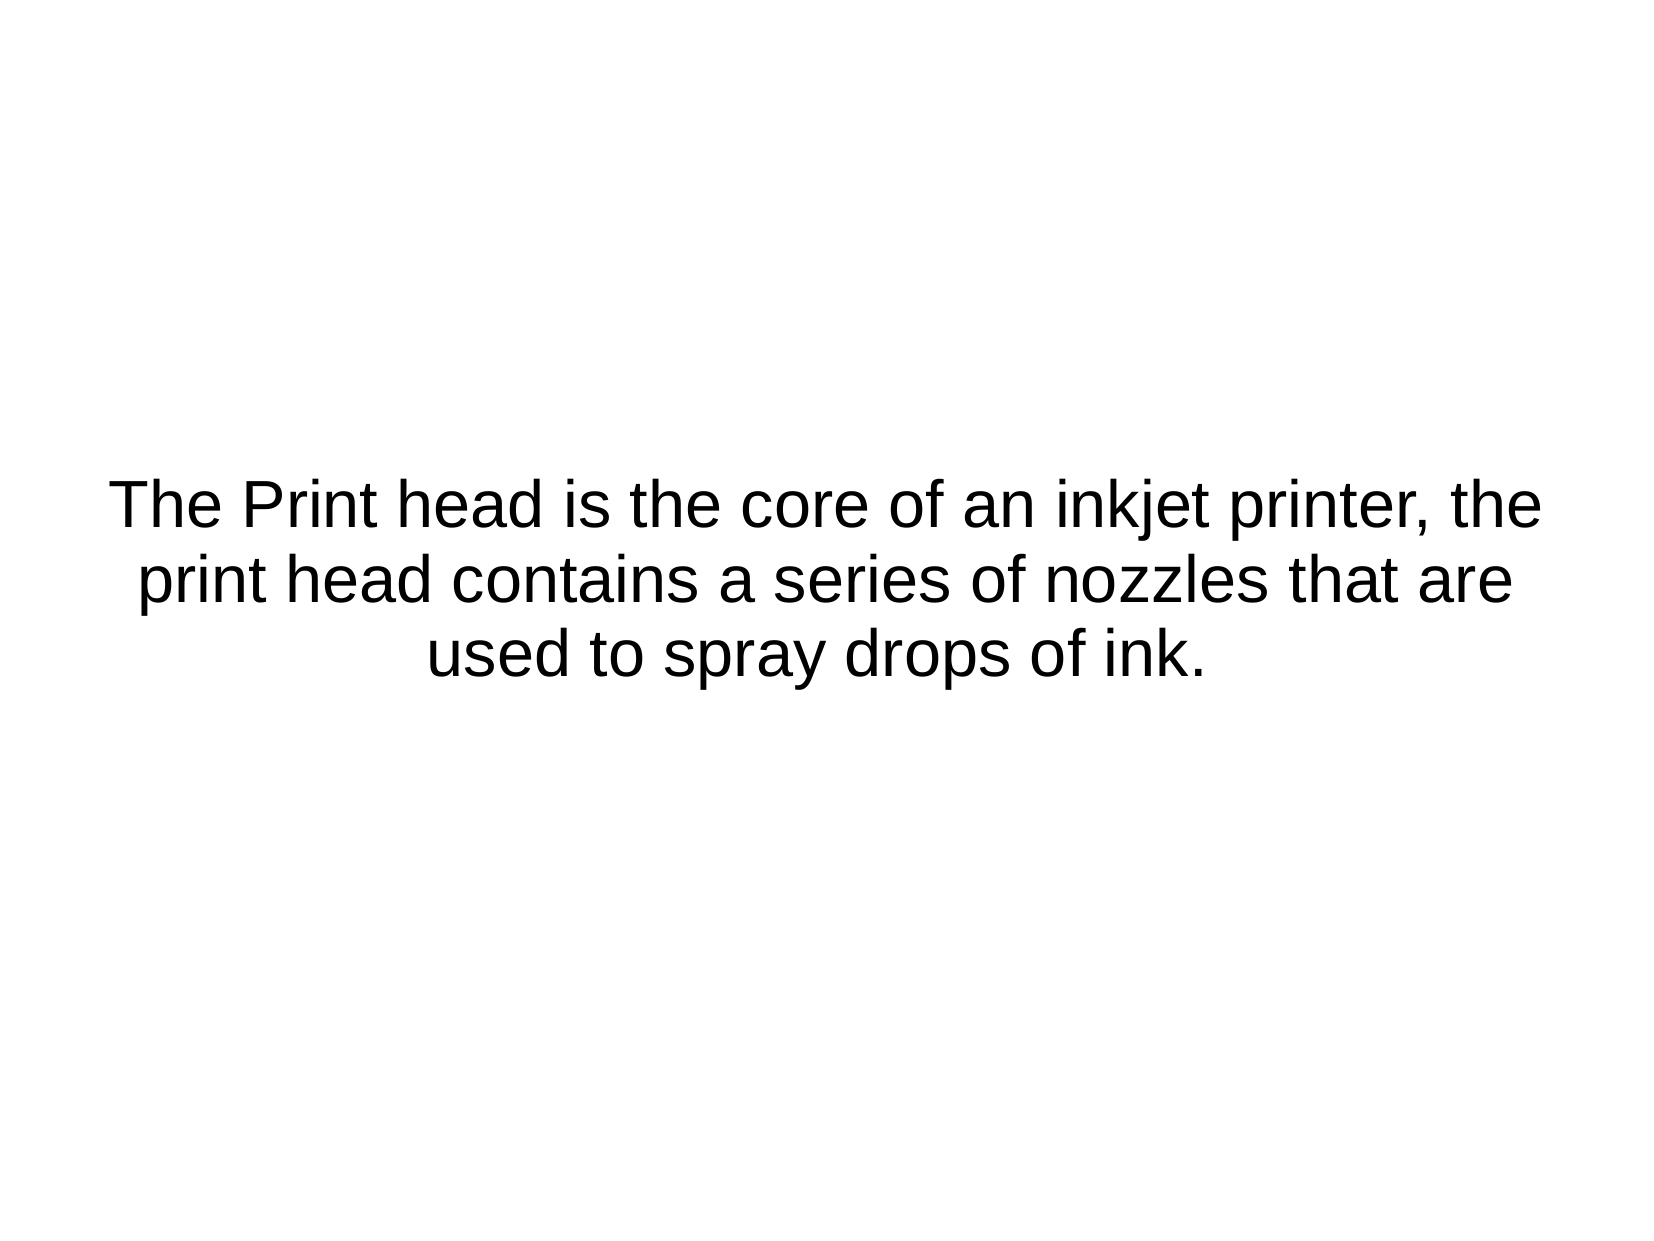

# The Print head is the core of an inkjet printer, the print head contains a series of nozzles that are used to spray drops of ink.